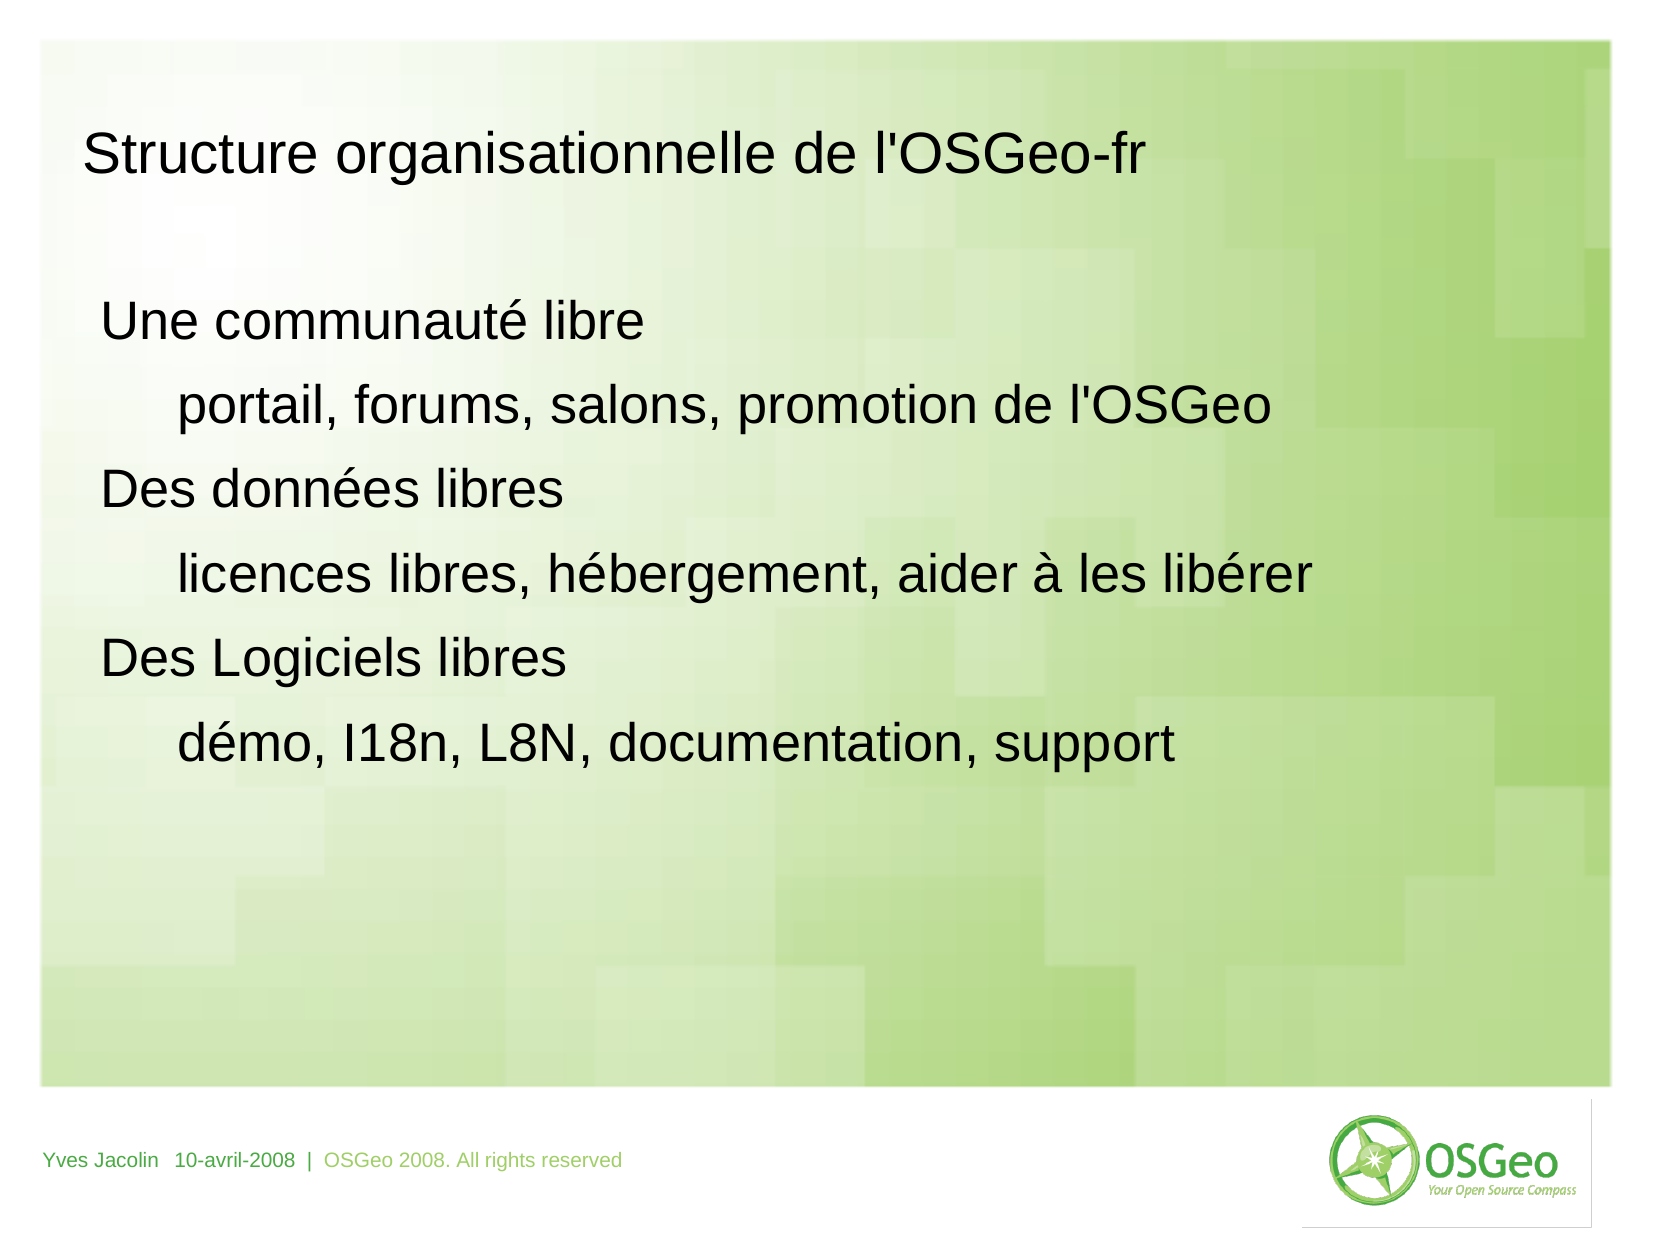

# Structure organisationnelle de l'OSGeo-fr
Une communauté libre
portail, forums, salons, promotion de l'OSGeo
Des données libres
licences libres, hébergement, aider à les libérer
Des Logiciels libres
démo, I18n, L8N, documentation, support